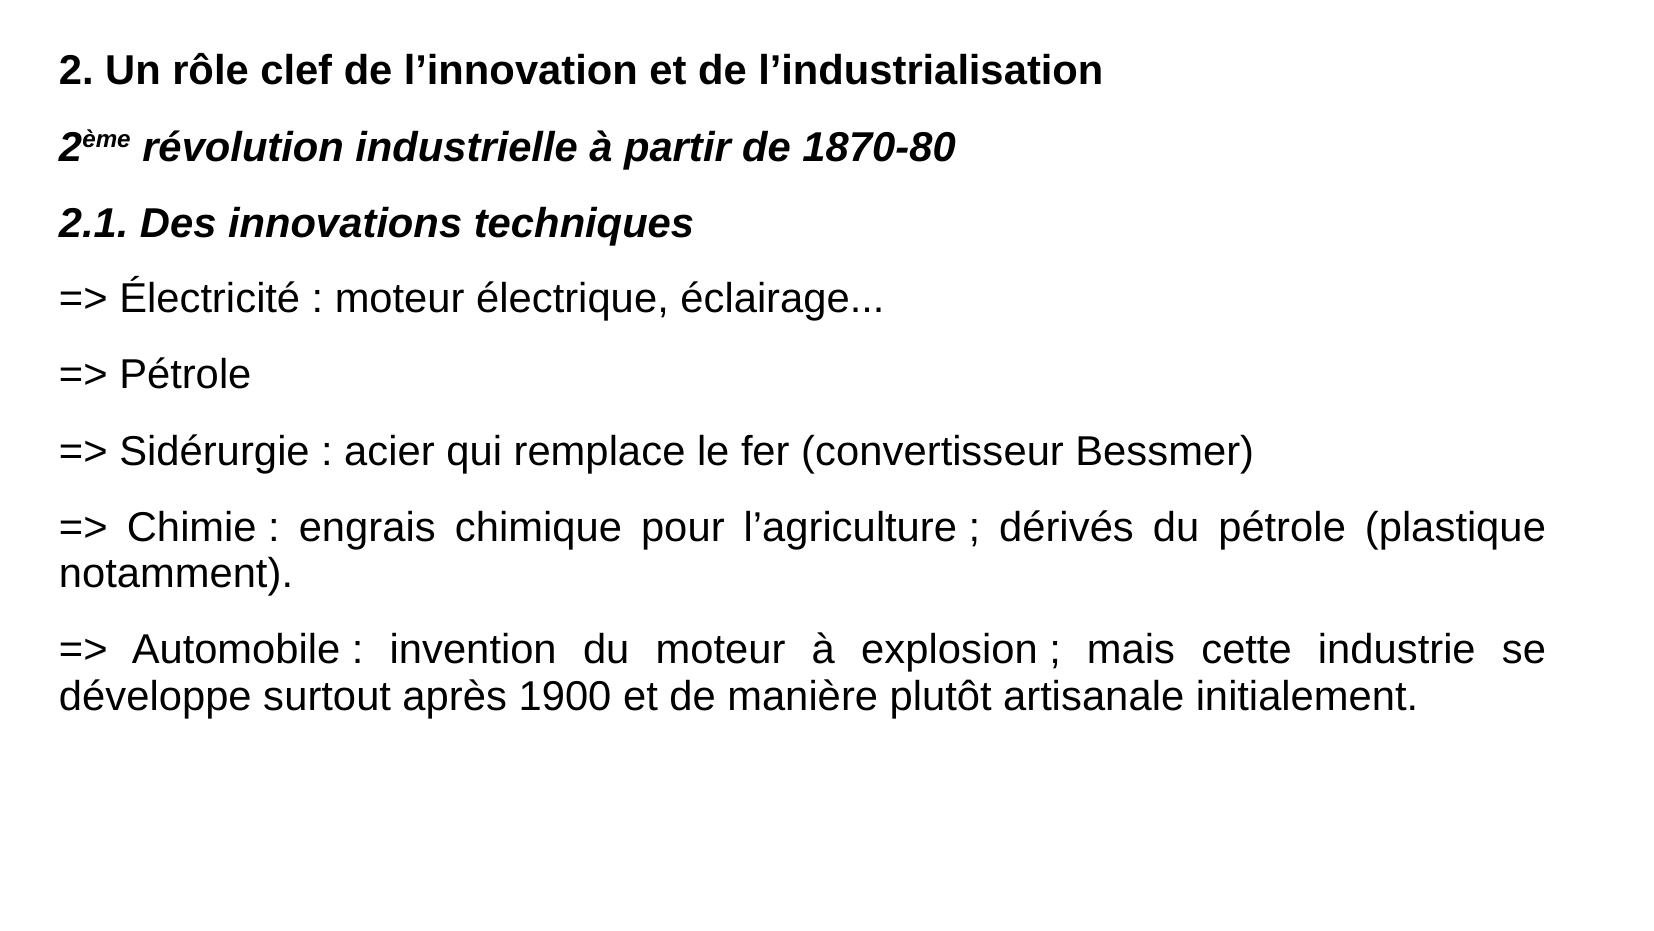

# 2. Un rôle clef de l’innovation et de l’industrialisation
2ème révolution industrielle à partir de 1870-80
2.1. Des innovations techniques
=> Électricité : moteur électrique, éclairage...
=> Pétrole
=> Sidérurgie : acier qui remplace le fer (convertisseur Bessmer)
=> Chimie : engrais chimique pour l’agriculture ; dérivés du pétrole (plastique notamment).
=> Automobile : invention du moteur à explosion ; mais cette industrie se développe surtout après 1900 et de manière plutôt artisanale initialement.